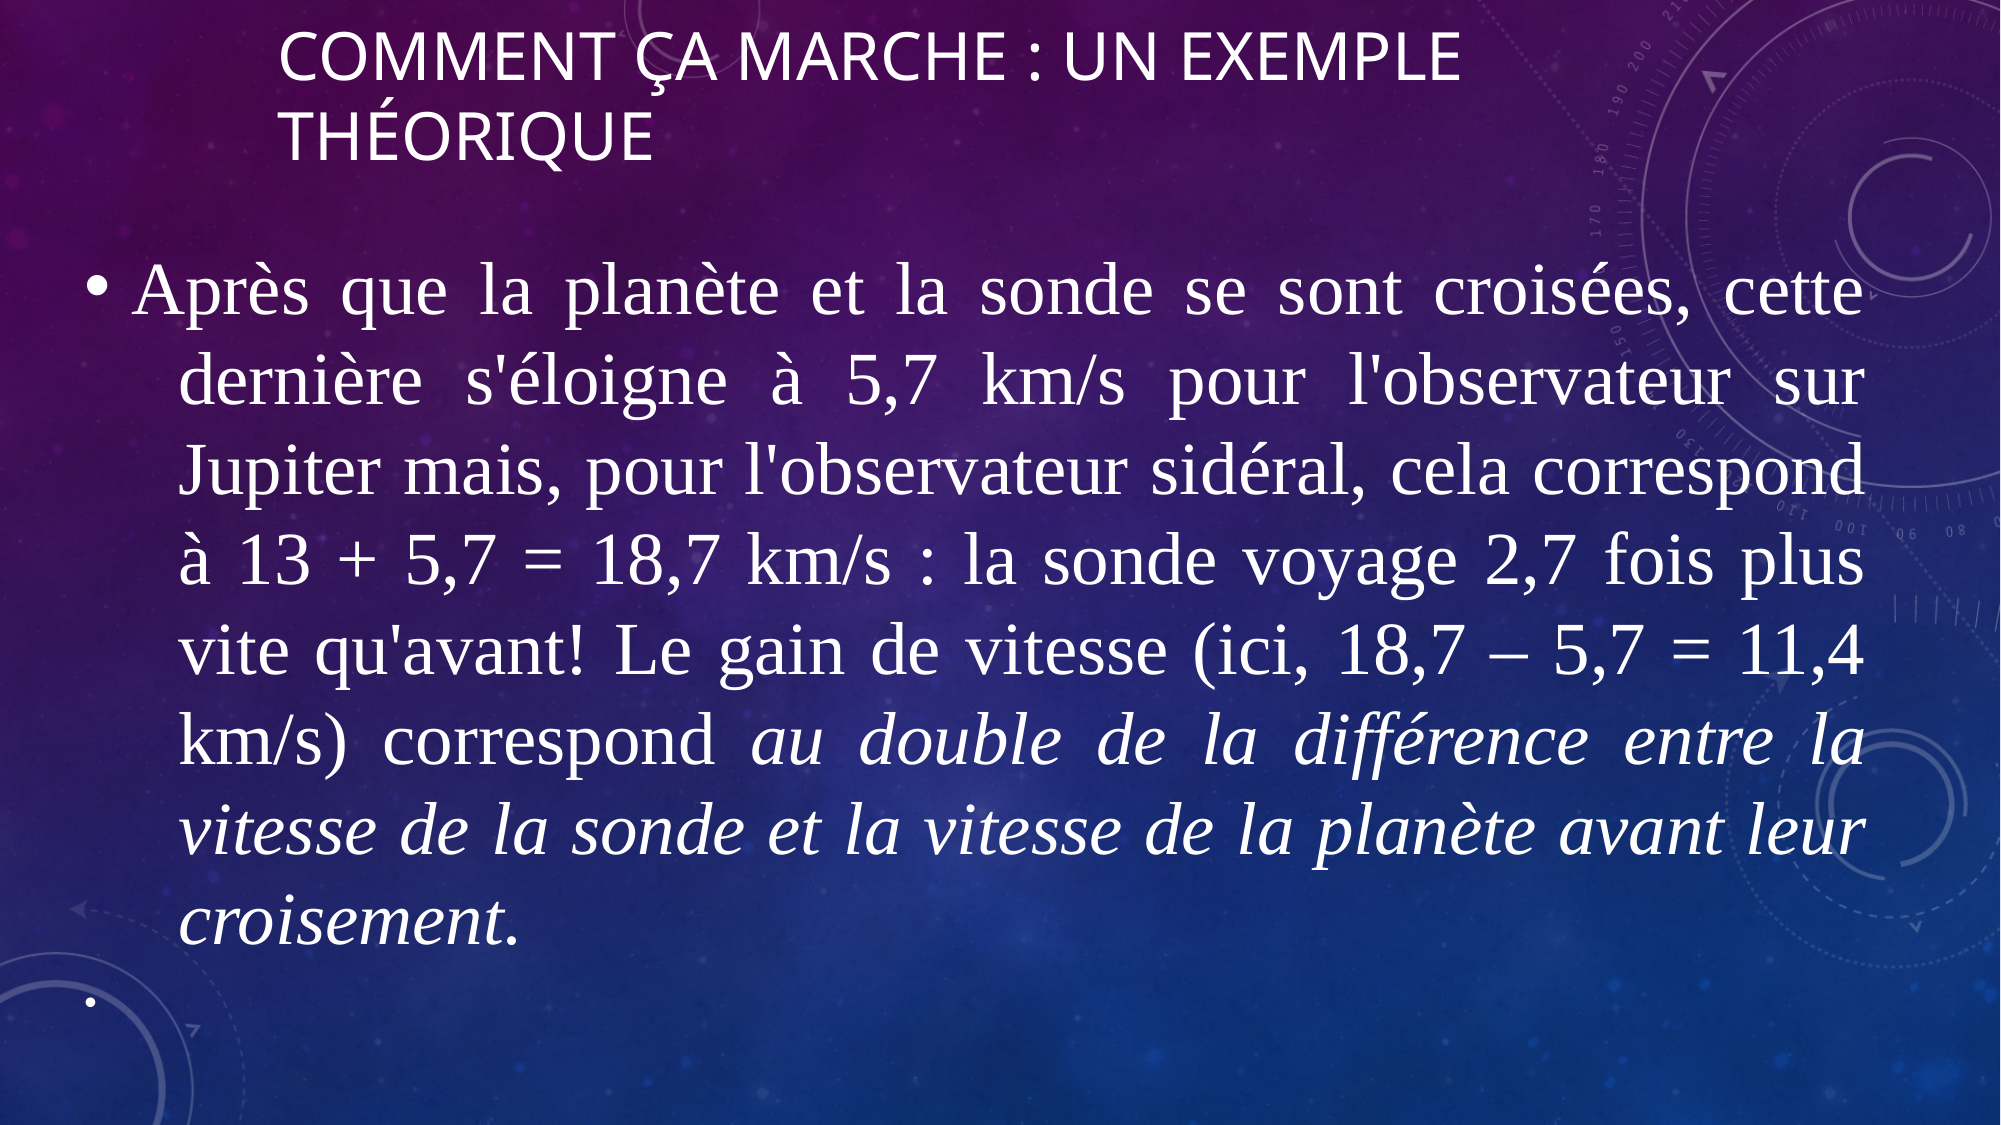

# Comment ça marche : Un exemple Théorique
Après que la planète et la sonde se sont croisées, cette dernière s'éloigne à 5,7 km/s pour l'observateur sur Jupiter mais, pour l'observateur sidéral, cela correspond à 13 + 5,7 = 18,7 km/s : la sonde voyage 2,7 fois plus vite qu'avant! Le gain de vitesse (ici, 18,7 – 5,7 = 11,4 km/s) correspond au double de la différence entre la vitesse de la sonde et la vitesse de la planète avant leur croisement.